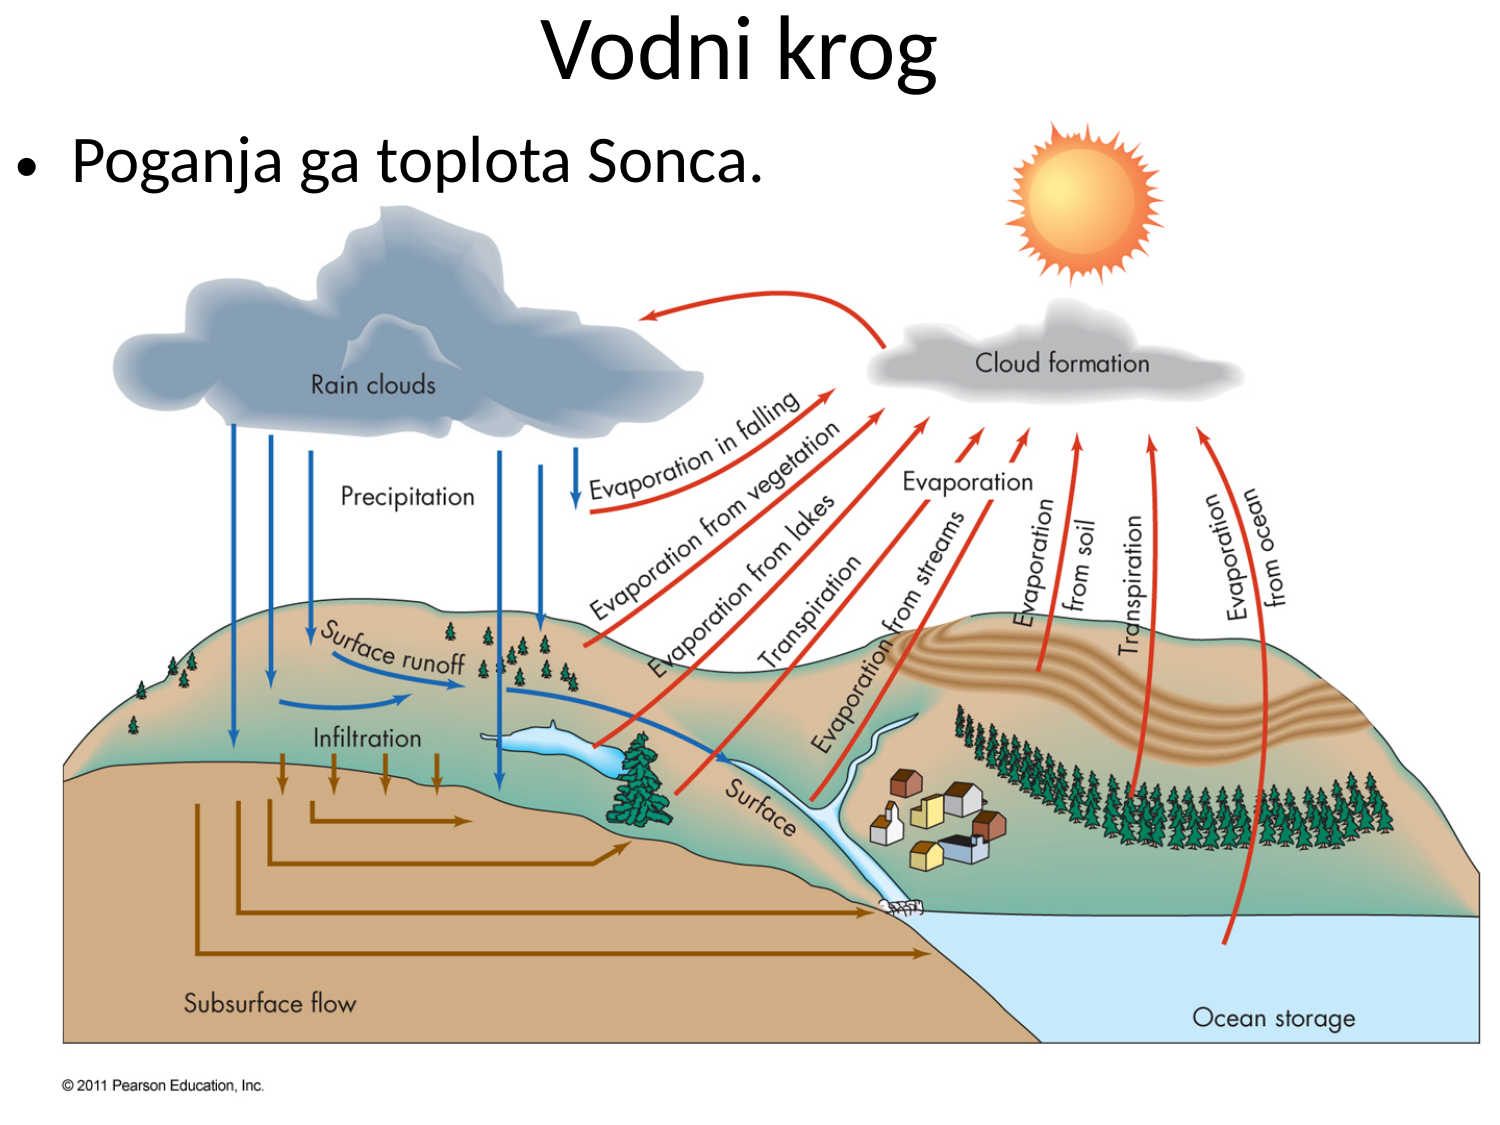

# Vodni krog
Poganja ga toplota Sonca.